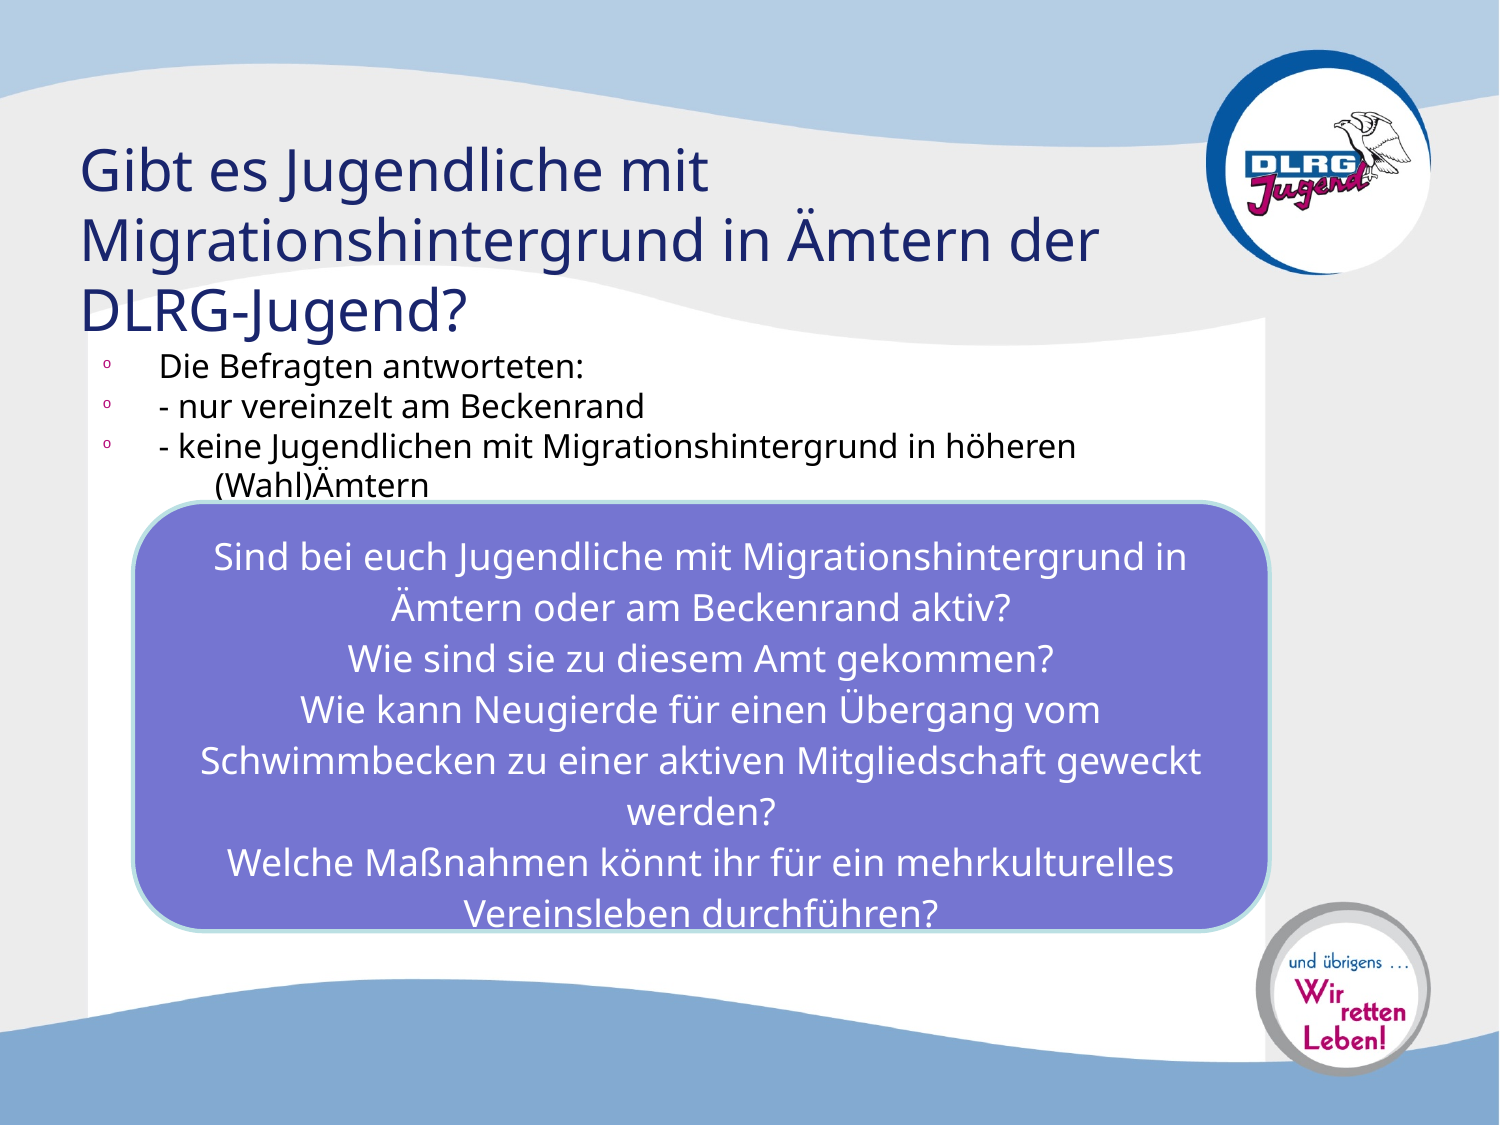

# Gibt es Jugendliche mit Migrationshintergrund in Ämtern der DLRG-Jugend?
Die Befragten antworteten:
- nur vereinzelt am Beckenrand
- keine Jugendlichen mit Migrationshintergrund in höheren (Wahl)Ämtern
Sind bei euch Jugendliche mit Migrationshintergrund in Ämtern oder am Beckenrand aktiv?
Wie sind sie zu diesem Amt gekommen?
Wie kann Neugierde für einen Übergang vom Schwimmbecken zu einer aktiven Mitgliedschaft geweckt werden?
Welche Maßnahmen könnt ihr für ein mehrkulturelles Vereinsleben durchführen?